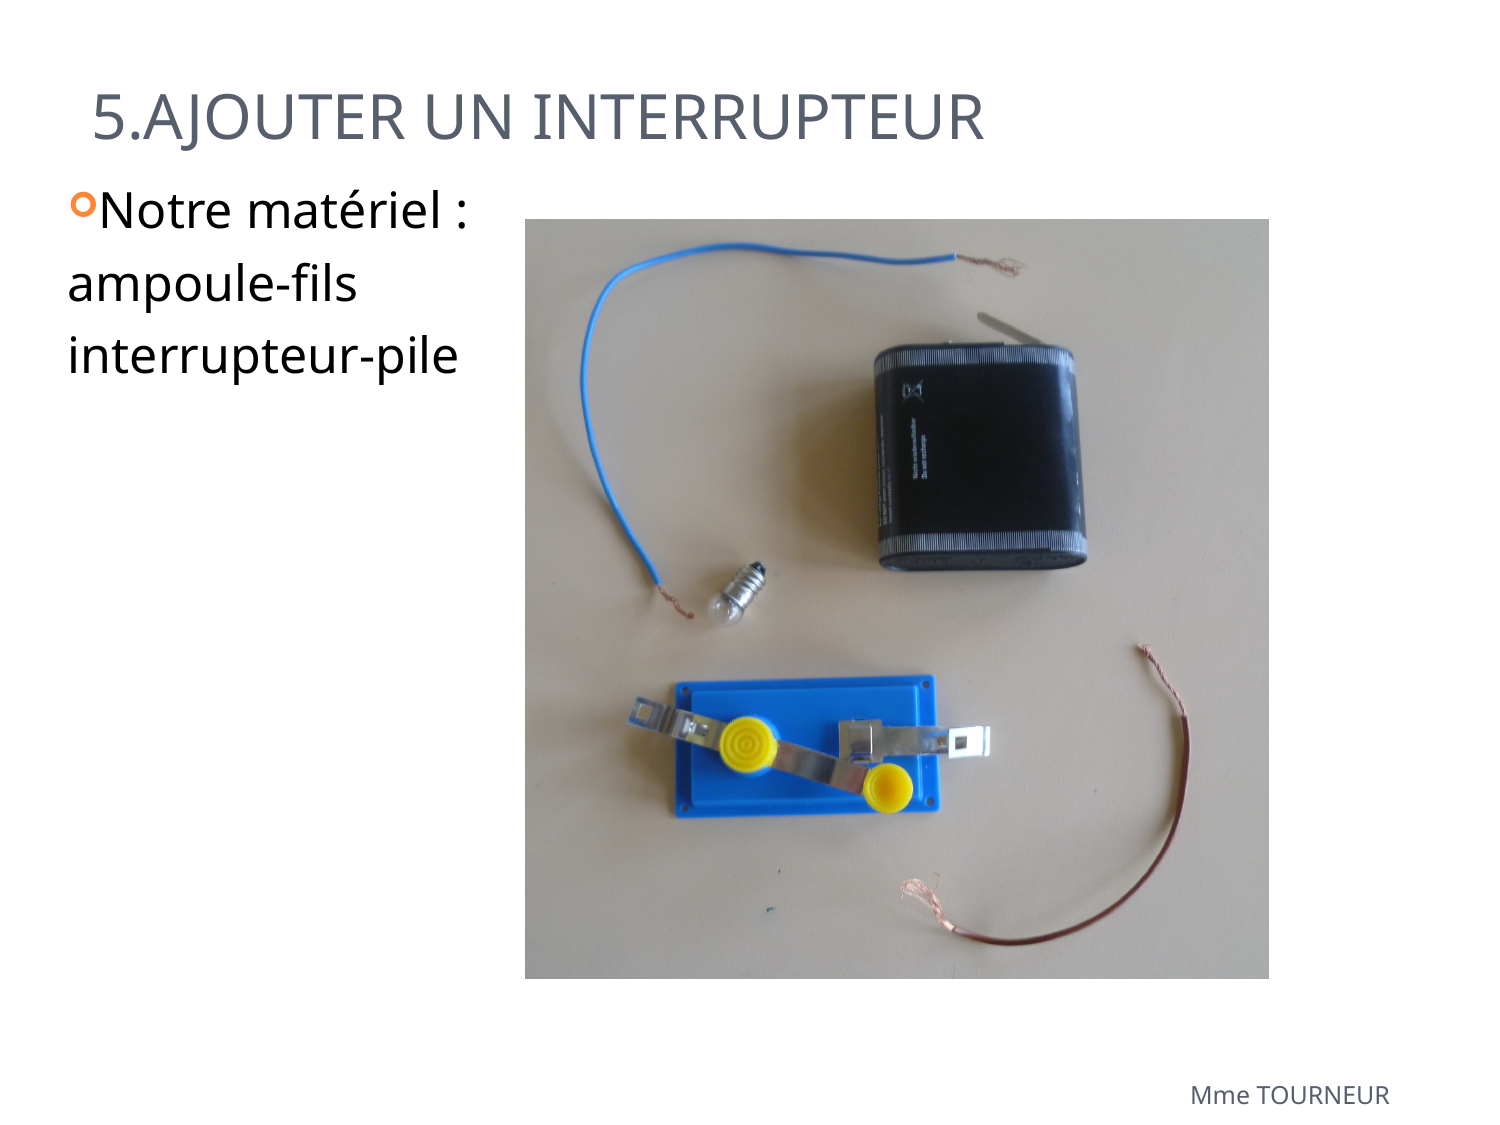

# 5.Ajouter un interrupteur
Notre matériel :
ampoule-fils
interrupteur-pile
Mme TOURNEUR